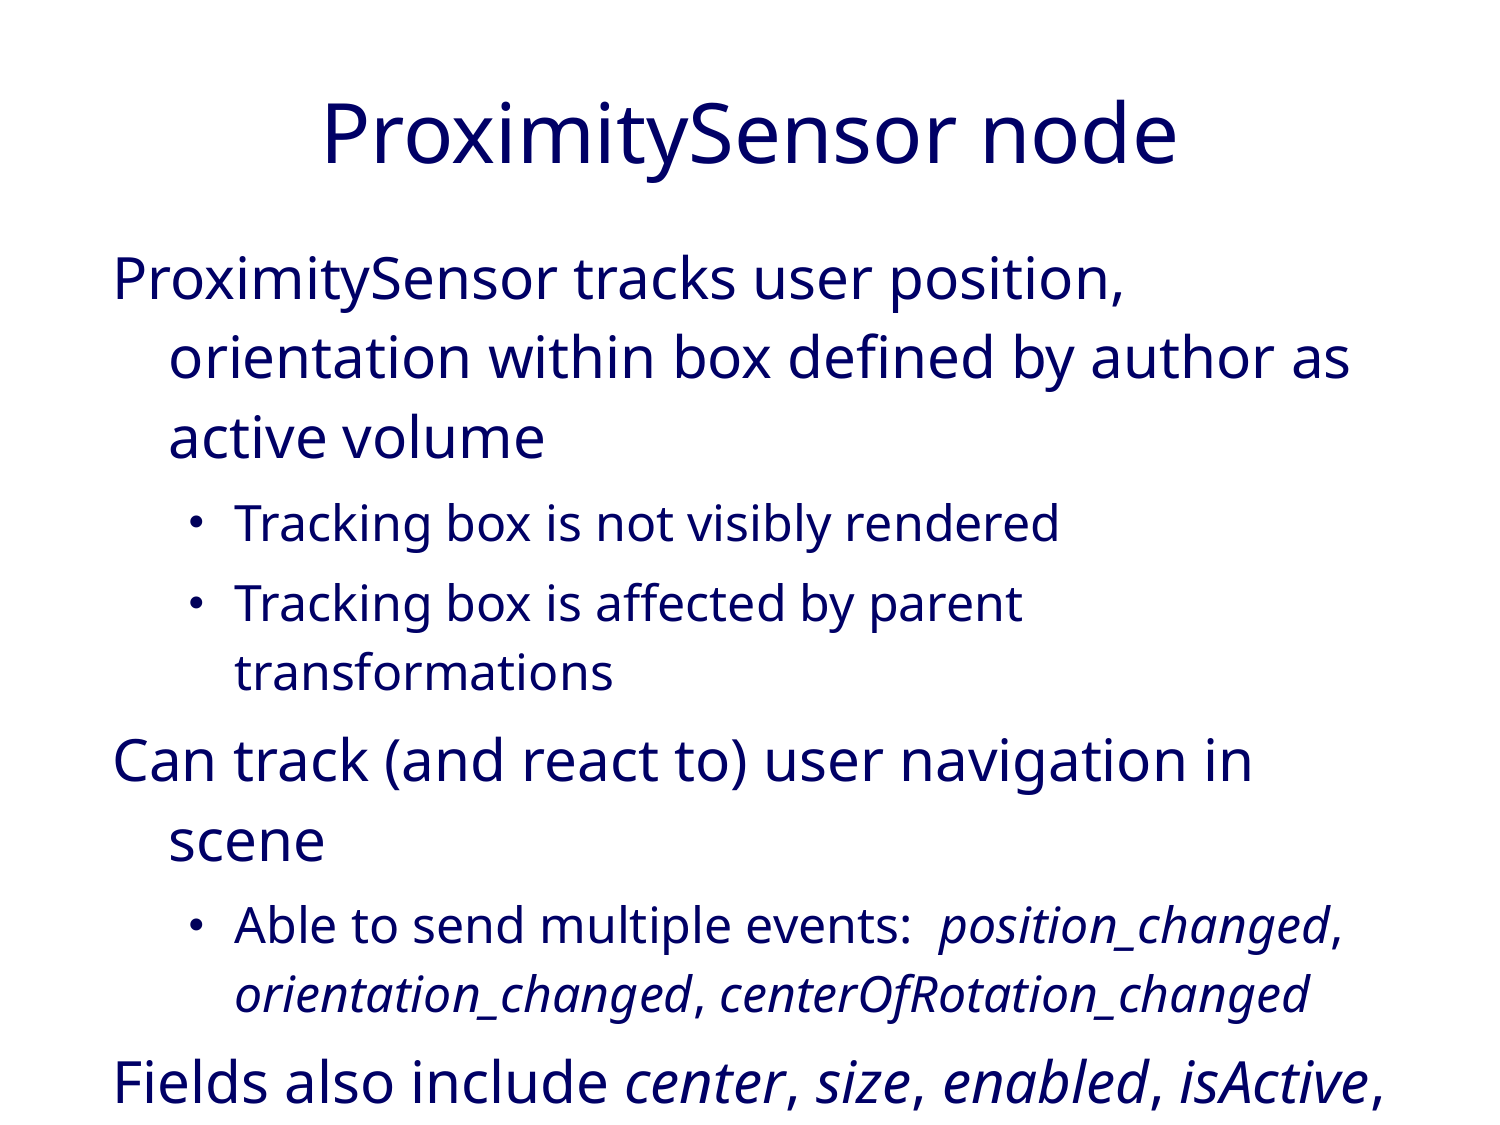

# ProximitySensor node
ProximitySensor tracks user position, orientation within box defined by author as active volume
Tracking box is not visibly rendered
Tracking box is affected by parent transformations
Can track (and react to) user navigation in scene
Able to send multiple events: position_changed, orientation_changed, centerOfRotation_changed
Fields also include center, size, enabled, isActive, enterTime, exitTime
Helpful as trigger node in event-animation chain
Can delay animations until user is close to action